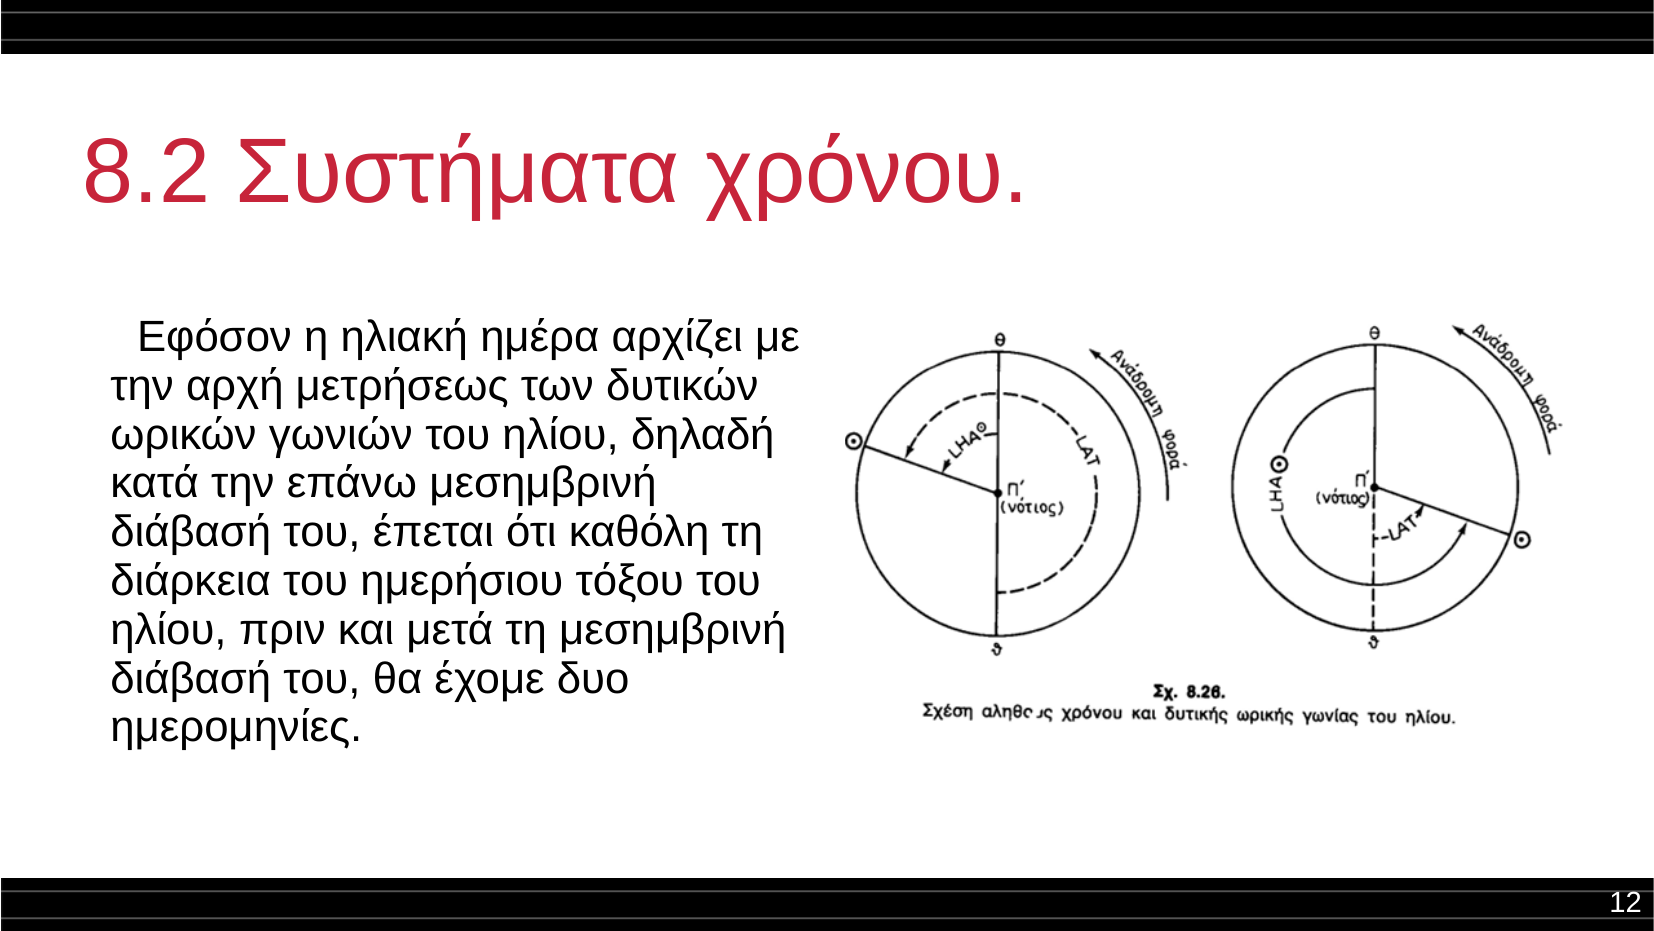

# 8.2 Συστήματα χρόνου.
 Εφόσον η ηλιακή ημέρα αρχίζει με την αρχή μετρήσεως των δυτικών ωρικών γωνιών του ηλίου, δηλαδή κατά την επάνω μεσημβρινή διάβασή του, έπεται ότι καθόλη τη διάρκεια του ημερήσιου τόξου του ηλίου, πριν και μετά τη μεσημβρινή διάβασή του, θα έχομε δυο ημερομηνίες.